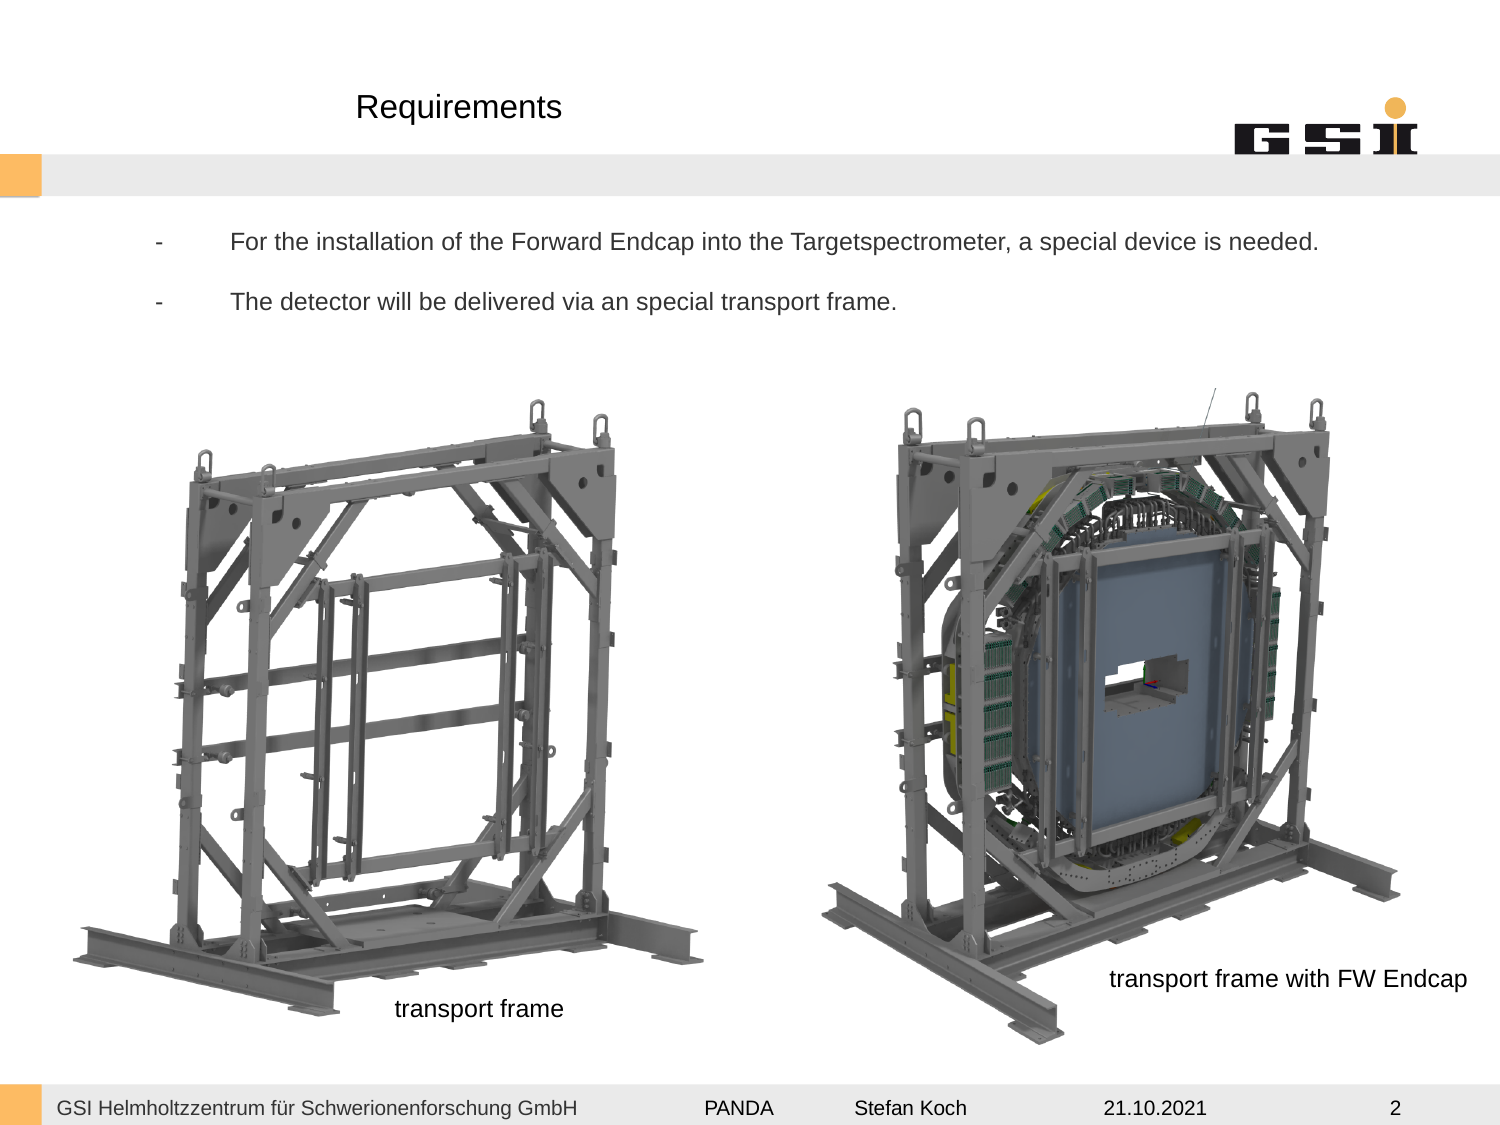

Requirements
-	For the installation of the Forward Endcap into the Targetspectrometer, a special device is needed.
-	The detector will be delivered via an special transport frame.
transport frame with FW Endcap
transport frame